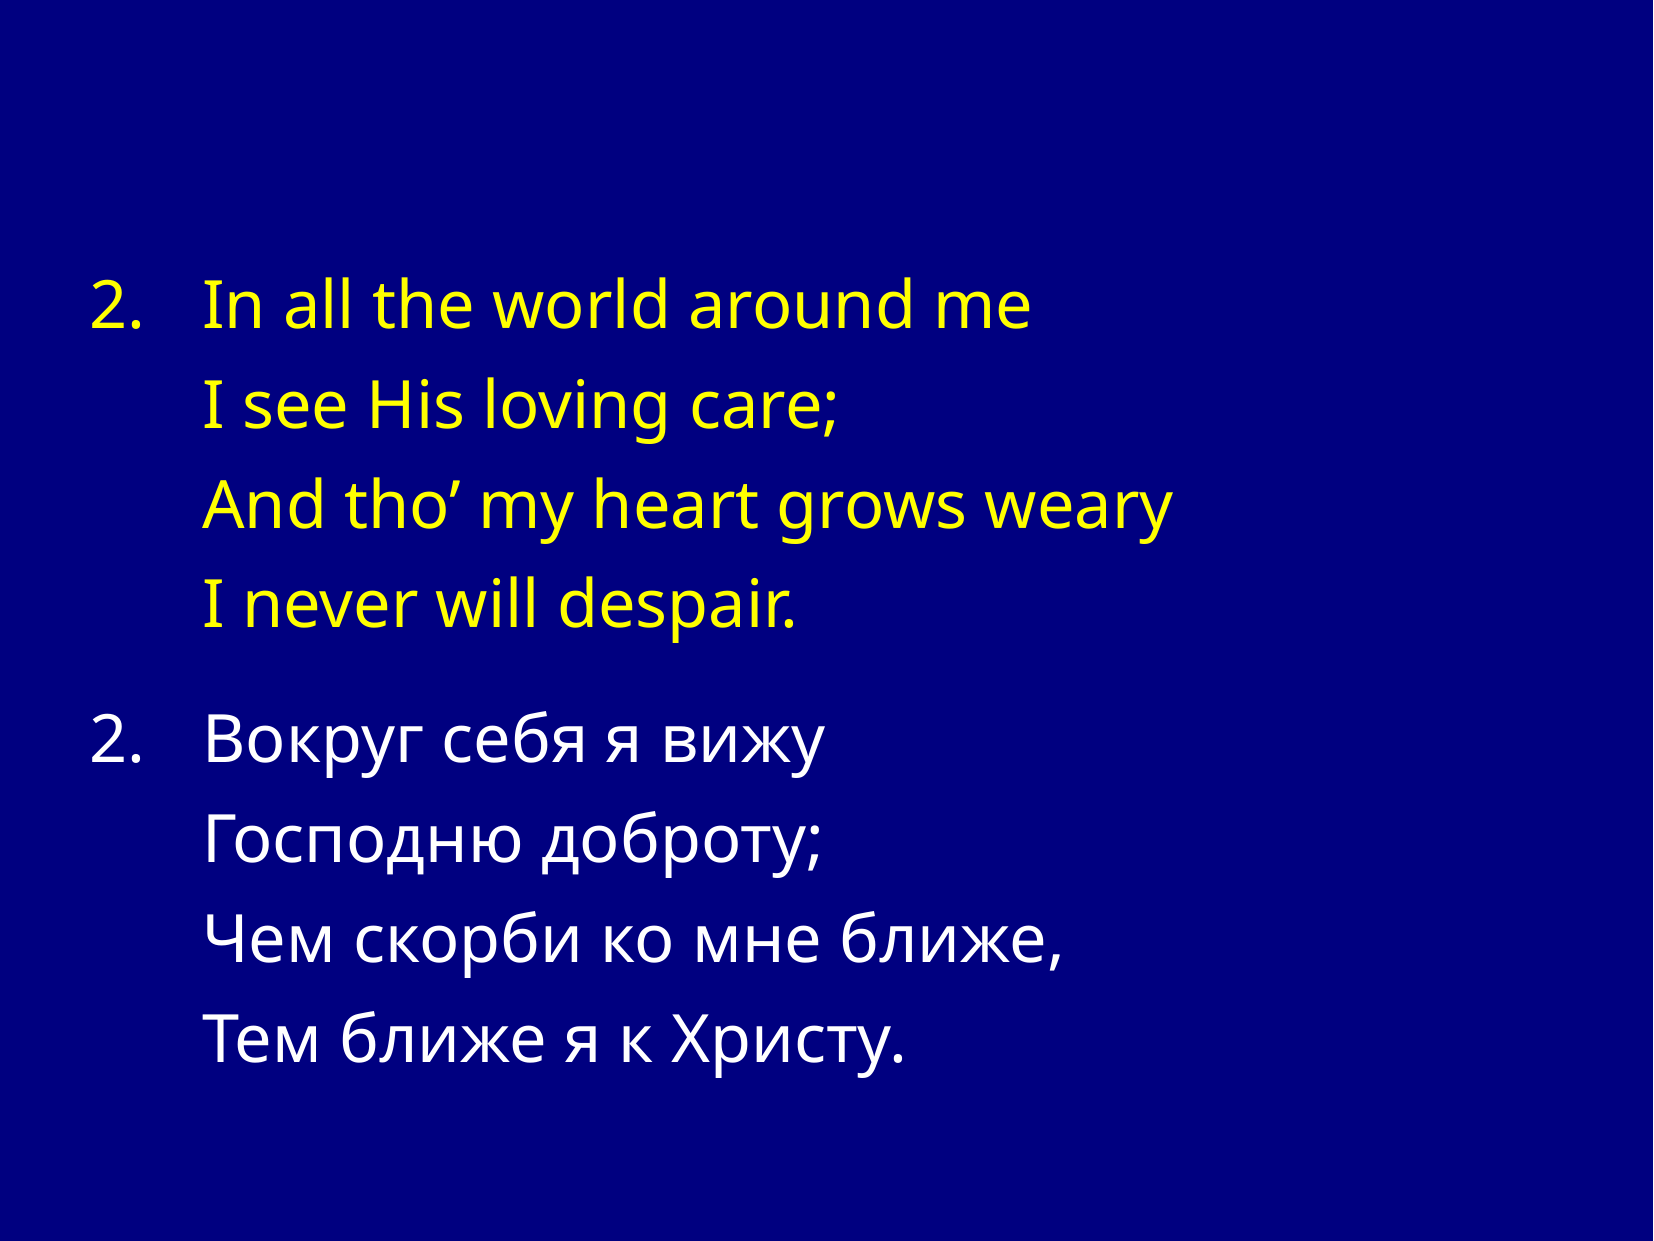

2.	In all the world around me
	I see His loving care;
	And tho’ my heart grows weary
	I never will despair.
2.	Вокруг себя я вижу
	Господню доброту;
	Чем скорби ко мне ближе,
	Тем ближе я к Христу.